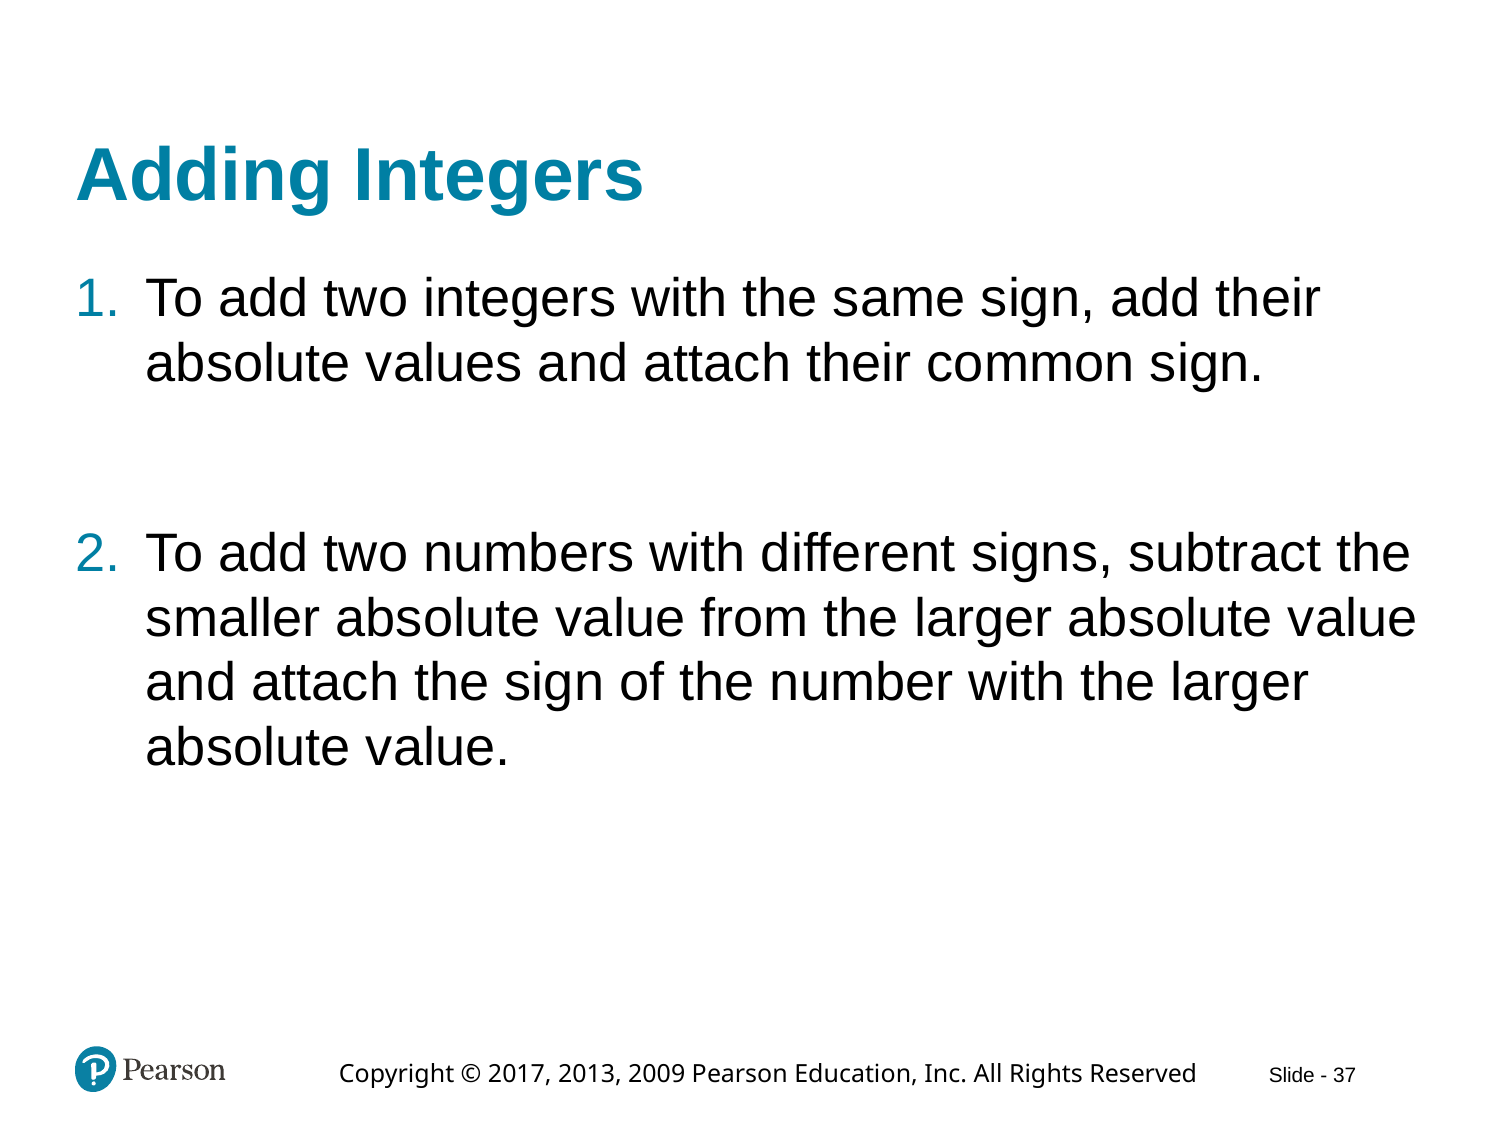

# Adding Integers
To add two integers with the same sign, add their absolute values and attach their common sign.
To add two numbers with different signs, subtract the smaller absolute value from the larger absolute value and attach the sign of the number with the larger absolute value.